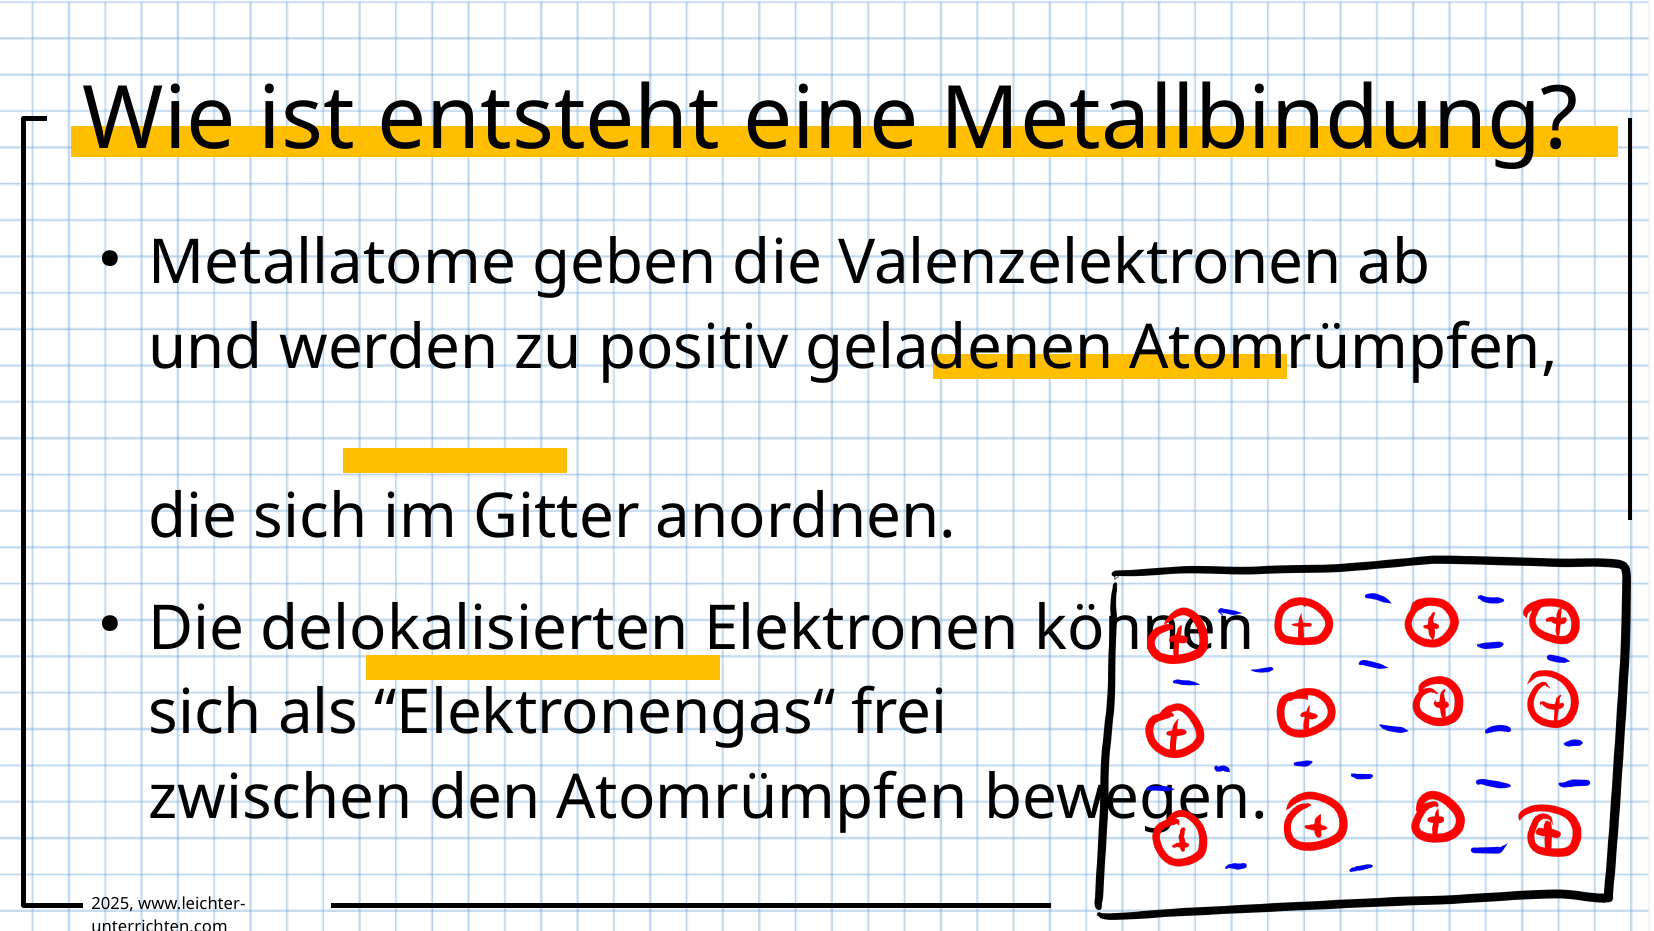

# Wie ist entsteht eine Metallbindung?
Metallatome geben die Valenzelektronen ab
und werden zu positiv geladenen Atomrümpfen,
die sich im Gitter anordnen.
Die delokalisierten Elektronen können
sich als “Elektronengas“ frei
zwischen den Atomrümpfen bewegen.